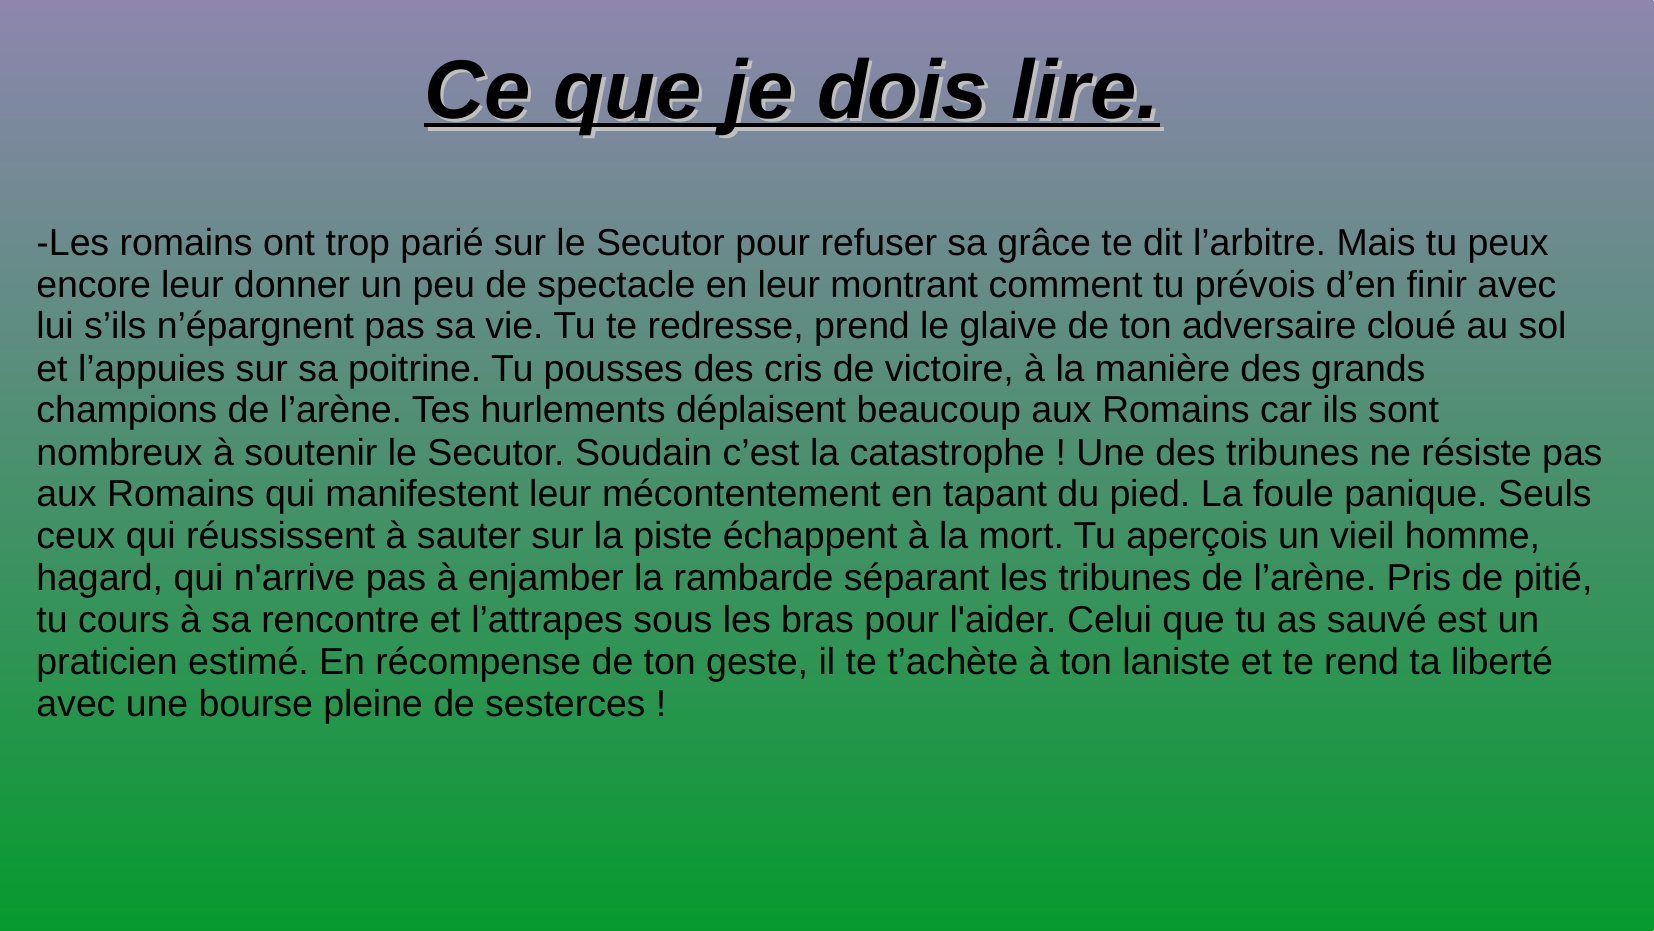

Ce que je dois lire.
-Les romains ont trop parié sur le Secutor pour refuser sa grâce te dit l’arbitre. Mais tu peux
encore leur donner un peu de spectacle en leur montrant comment tu prévois d’en finir avec
lui s’ils n’épargnent pas sa vie. Tu te redresse, prend le glaive de ton adversaire cloué au sol
et l’appuies sur sa poitrine. Tu pousses des cris de victoire, à la manière des grands
champions de l’arène. Tes hurlements déplaisent beaucoup aux Romains car ils sont
nombreux à soutenir le Secutor. Soudain c’est la catastrophe ! Une des tribunes ne résiste pas
aux Romains qui manifestent leur mécontentement en tapant du pied. La foule panique. Seuls
ceux qui réussissent à sauter sur la piste échappent à la mort. Tu aperçois un vieil homme,
hagard, qui n'arrive pas à enjamber la rambarde séparant les tribunes de l’arène. Pris de pitié,
tu cours à sa rencontre et l’attrapes sous les bras pour l'aider. Celui que tu as sauvé est un
praticien estimé. En récompense de ton geste, il te t’achète à ton laniste et te rend ta liberté
avec une bourse pleine de sesterces !